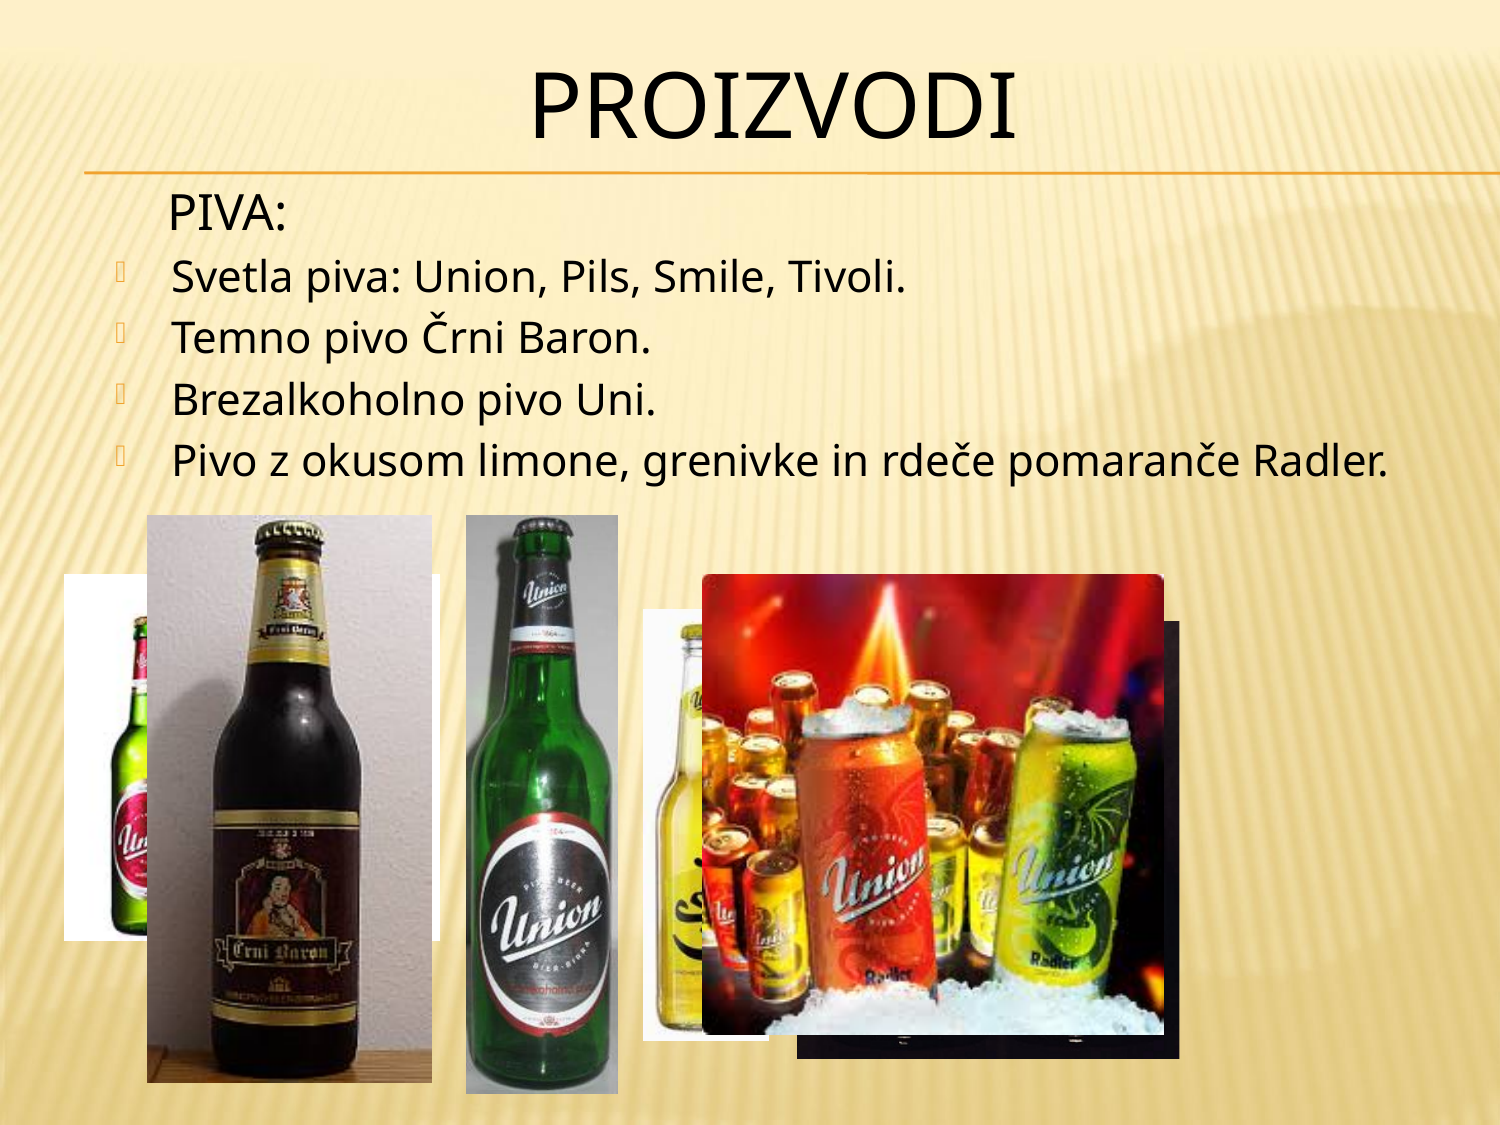

# PROIZVODI
 PIVA:
Svetla piva: Union, Pils, Smile, Tivoli.
Temno pivo Črni Baron.
Brezalkoholno pivo Uni.
Pivo z okusom limone, grenivke in rdeče pomaranče Radler.